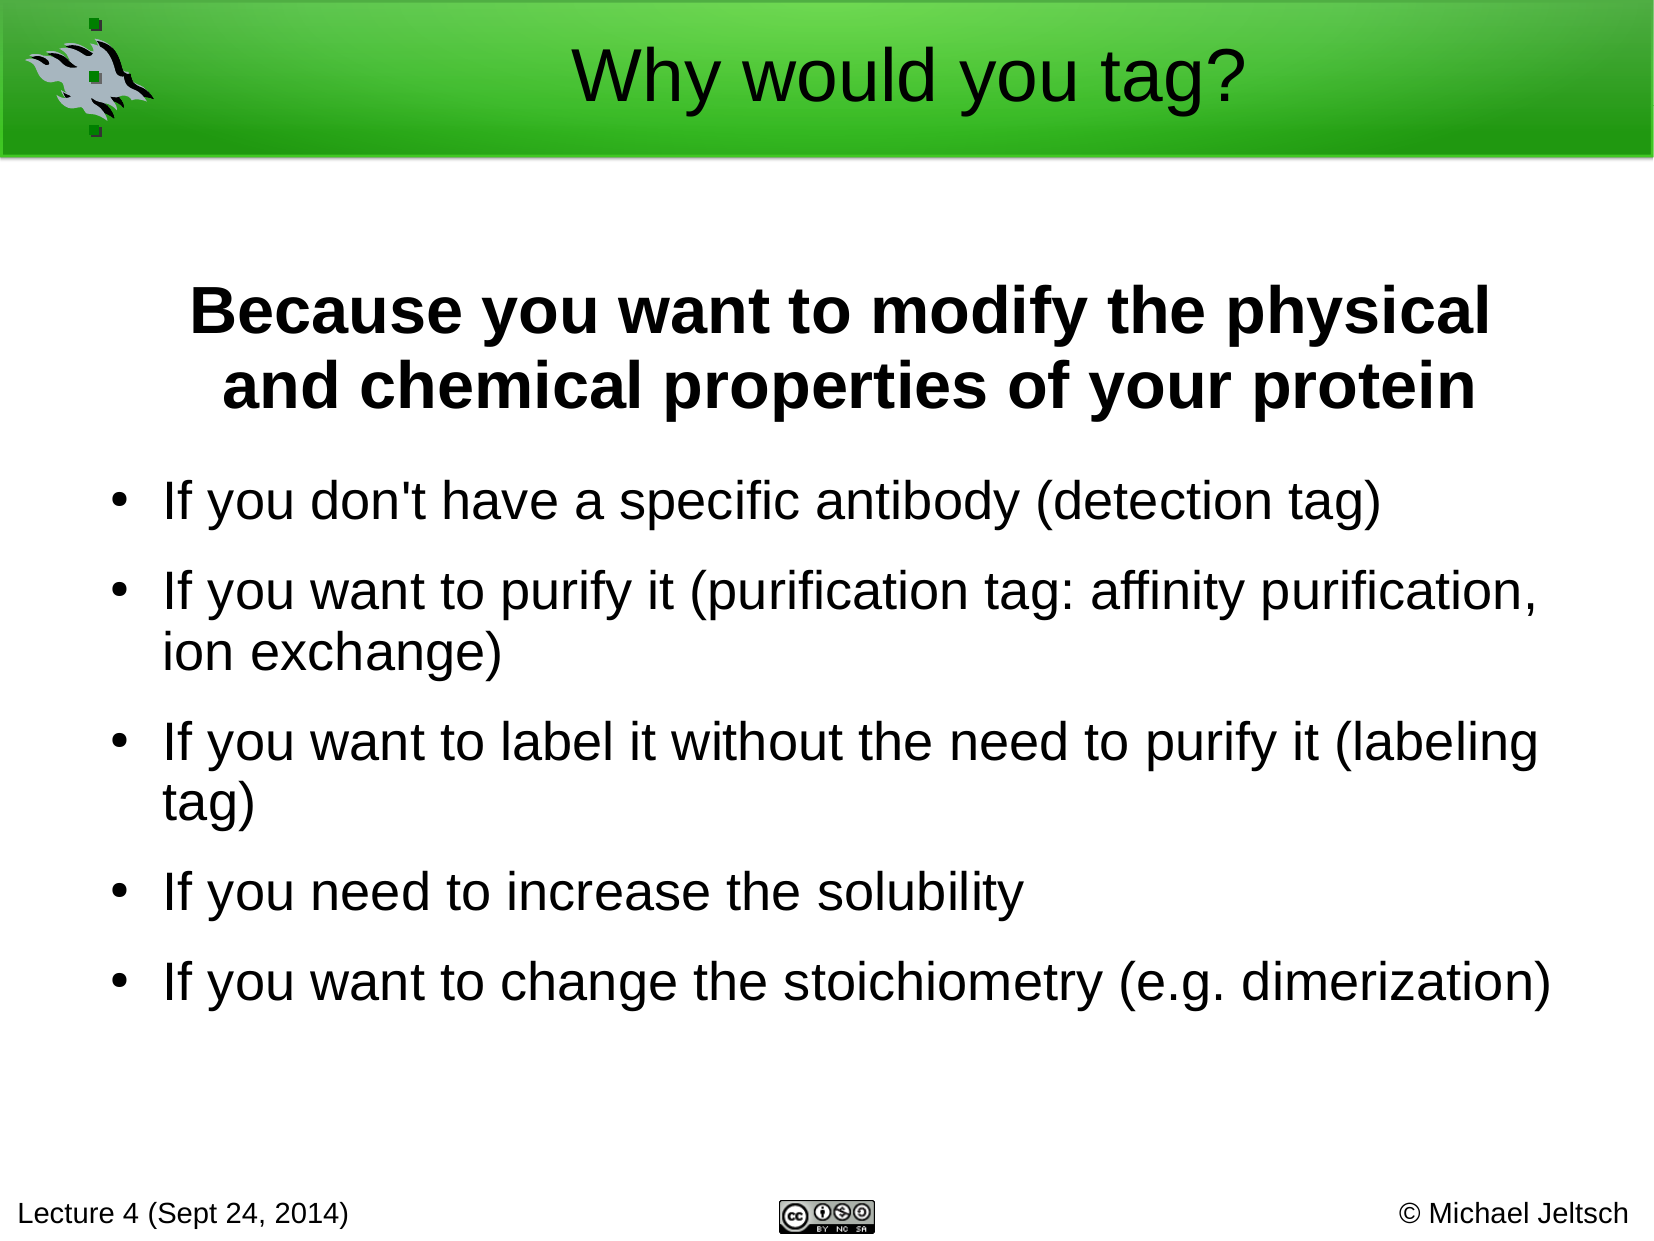

# Why would you tag?
Because you want to modify the physical
 and chemical properties of your protein
If you don't have a specific antibody (detection tag)
If you want to purify it (purification tag: affinity purification, ion exchange)
If you want to label it without the need to purify it (labeling tag)
If you need to increase the solubility
If you want to change the stoichiometry (e.g. dimerization)